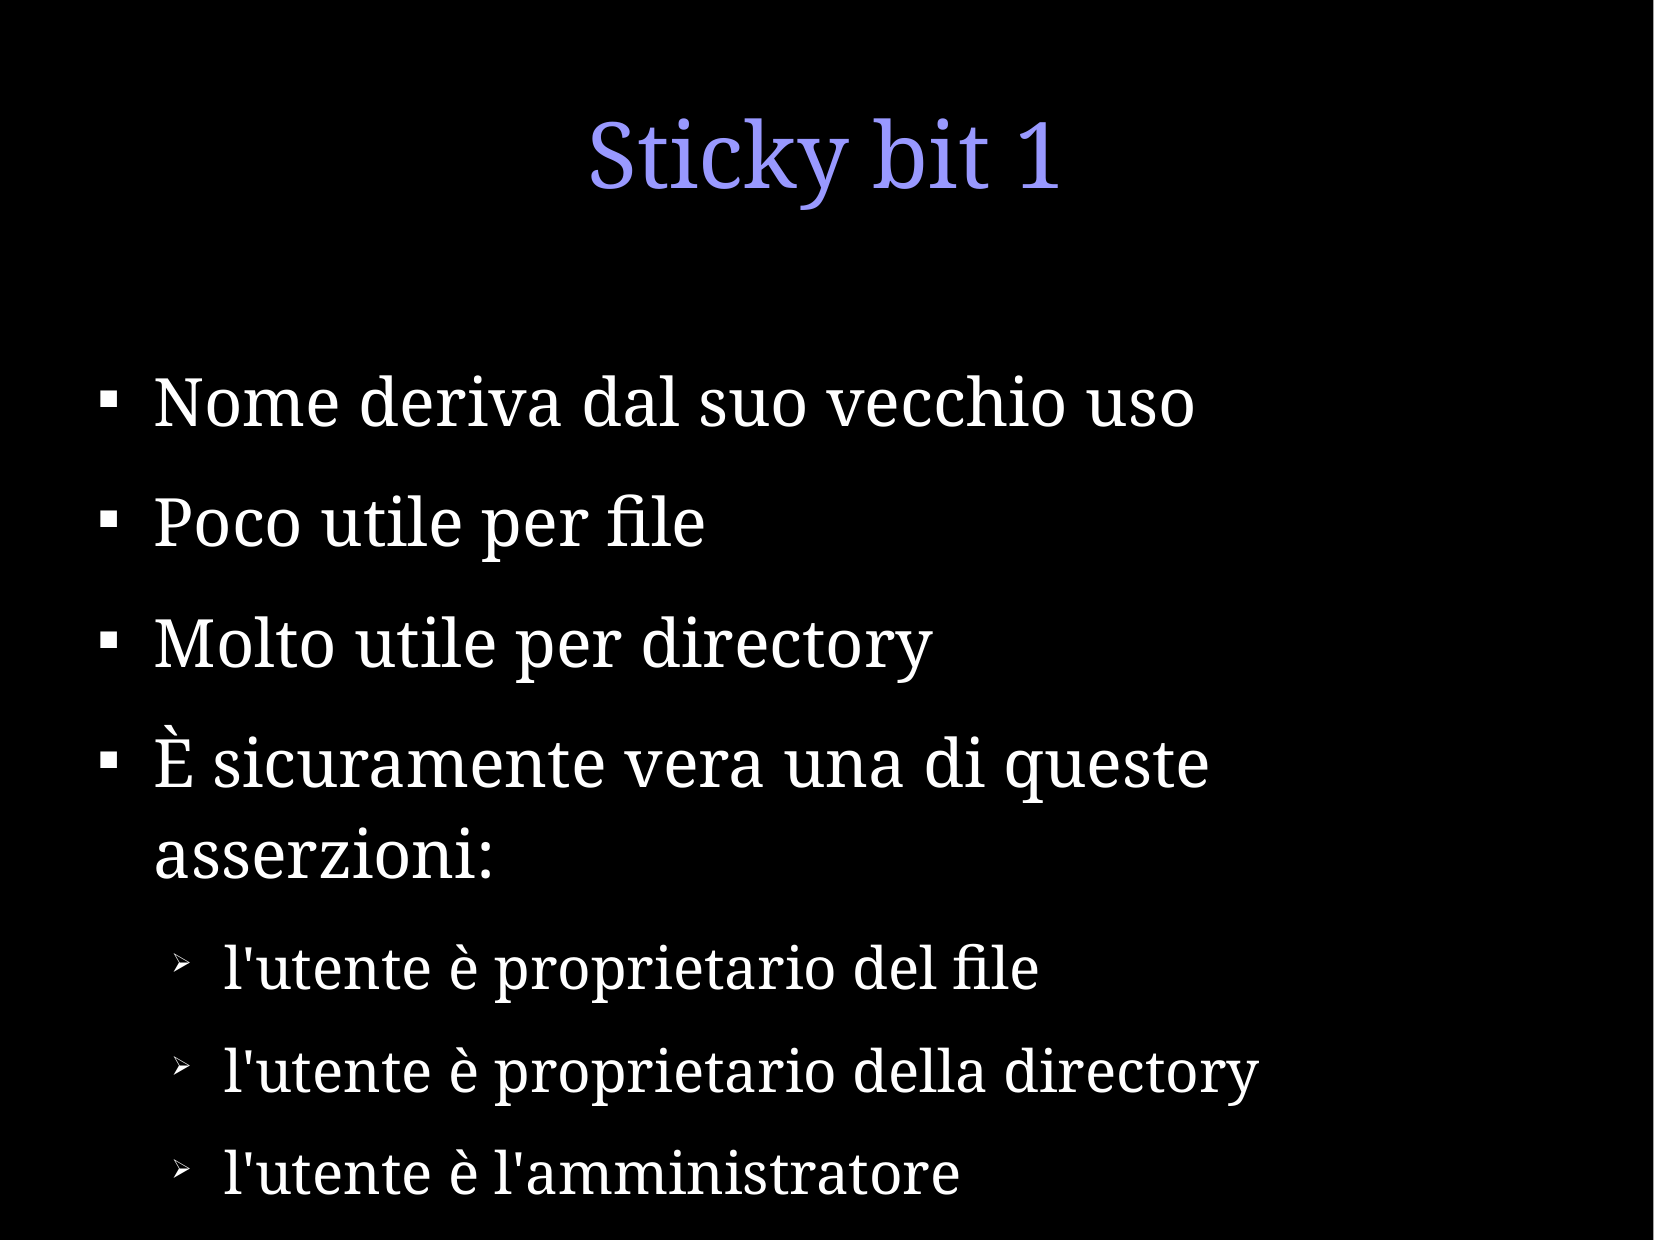

# Sticky bit 1
Nome deriva dal suo vecchio uso
Poco utile per file
Molto utile per directory
È sicuramente vera una di queste asserzioni:
l'utente è proprietario del file
l'utente è proprietario della directory
l'utente è l'amministratore